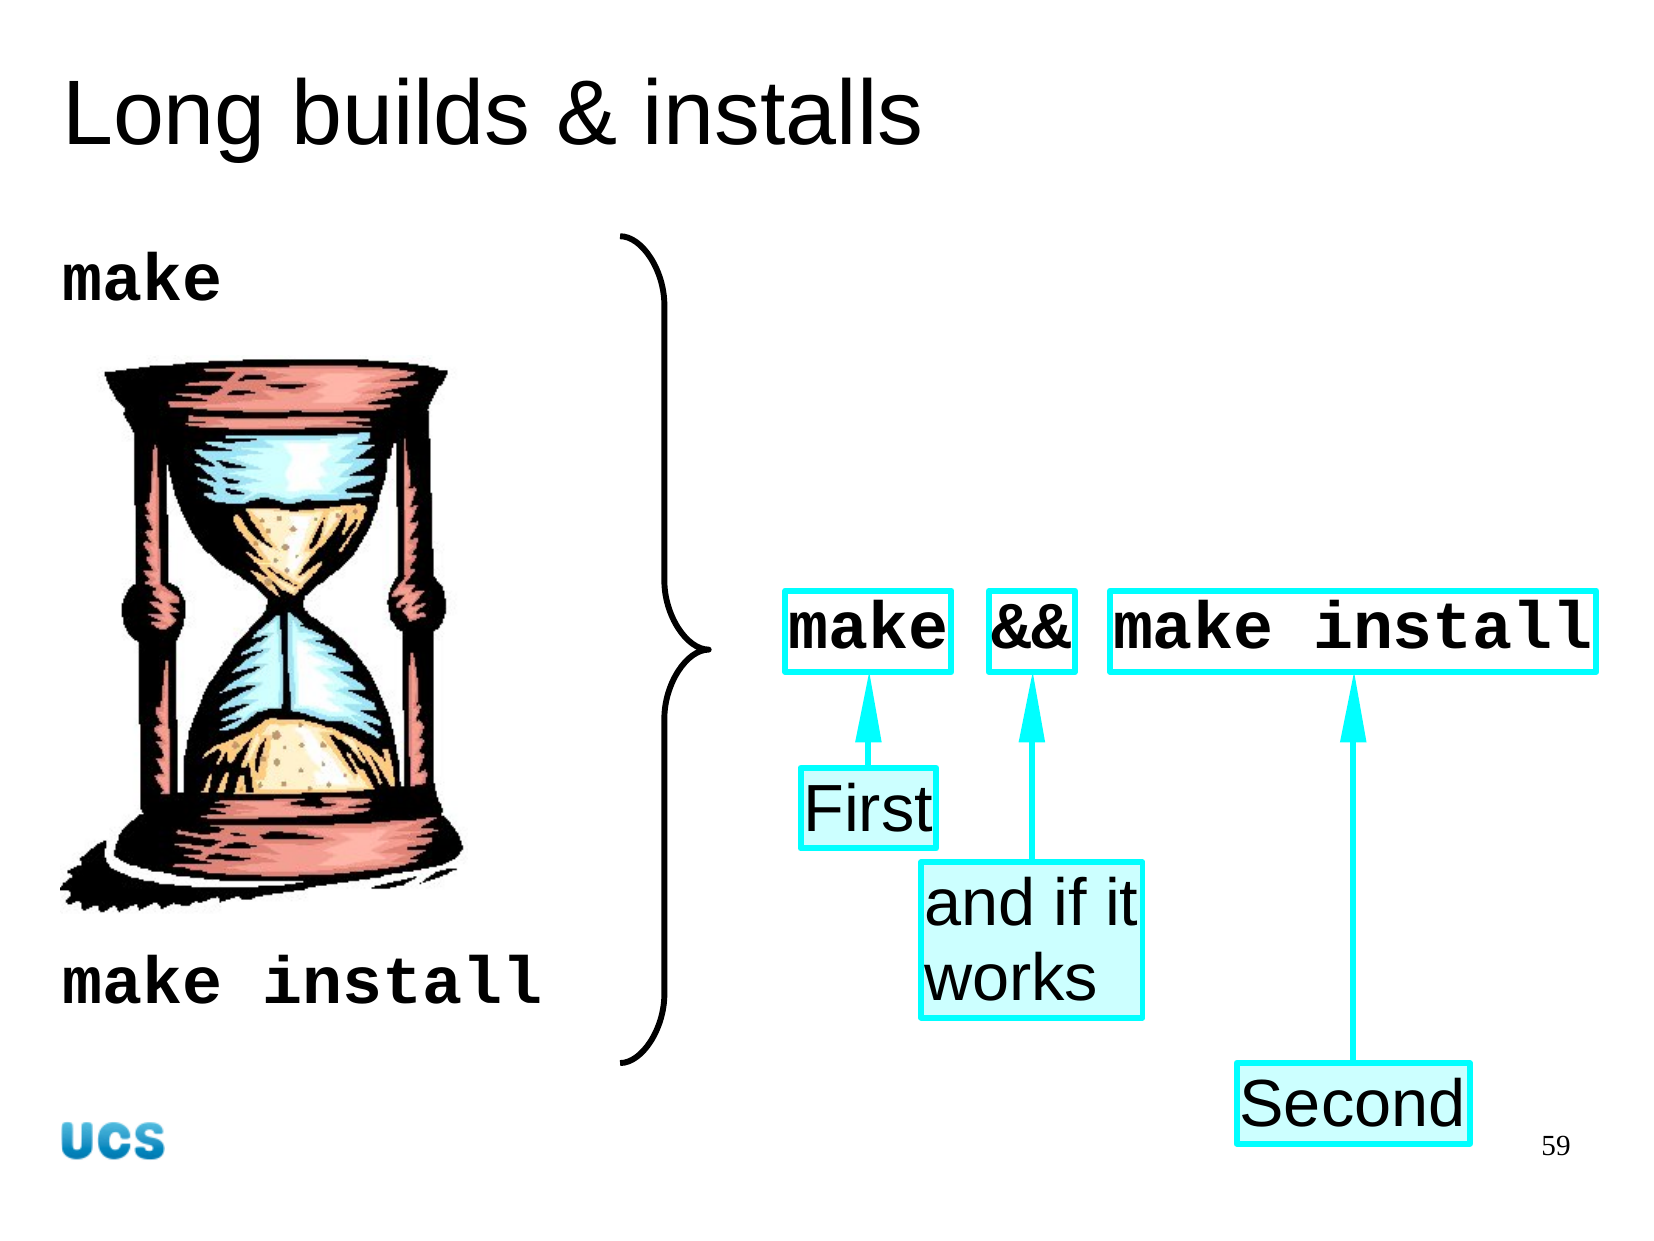

Long builds & installs
make
make
&&
make install
First
and if it
works
make install
Second
59